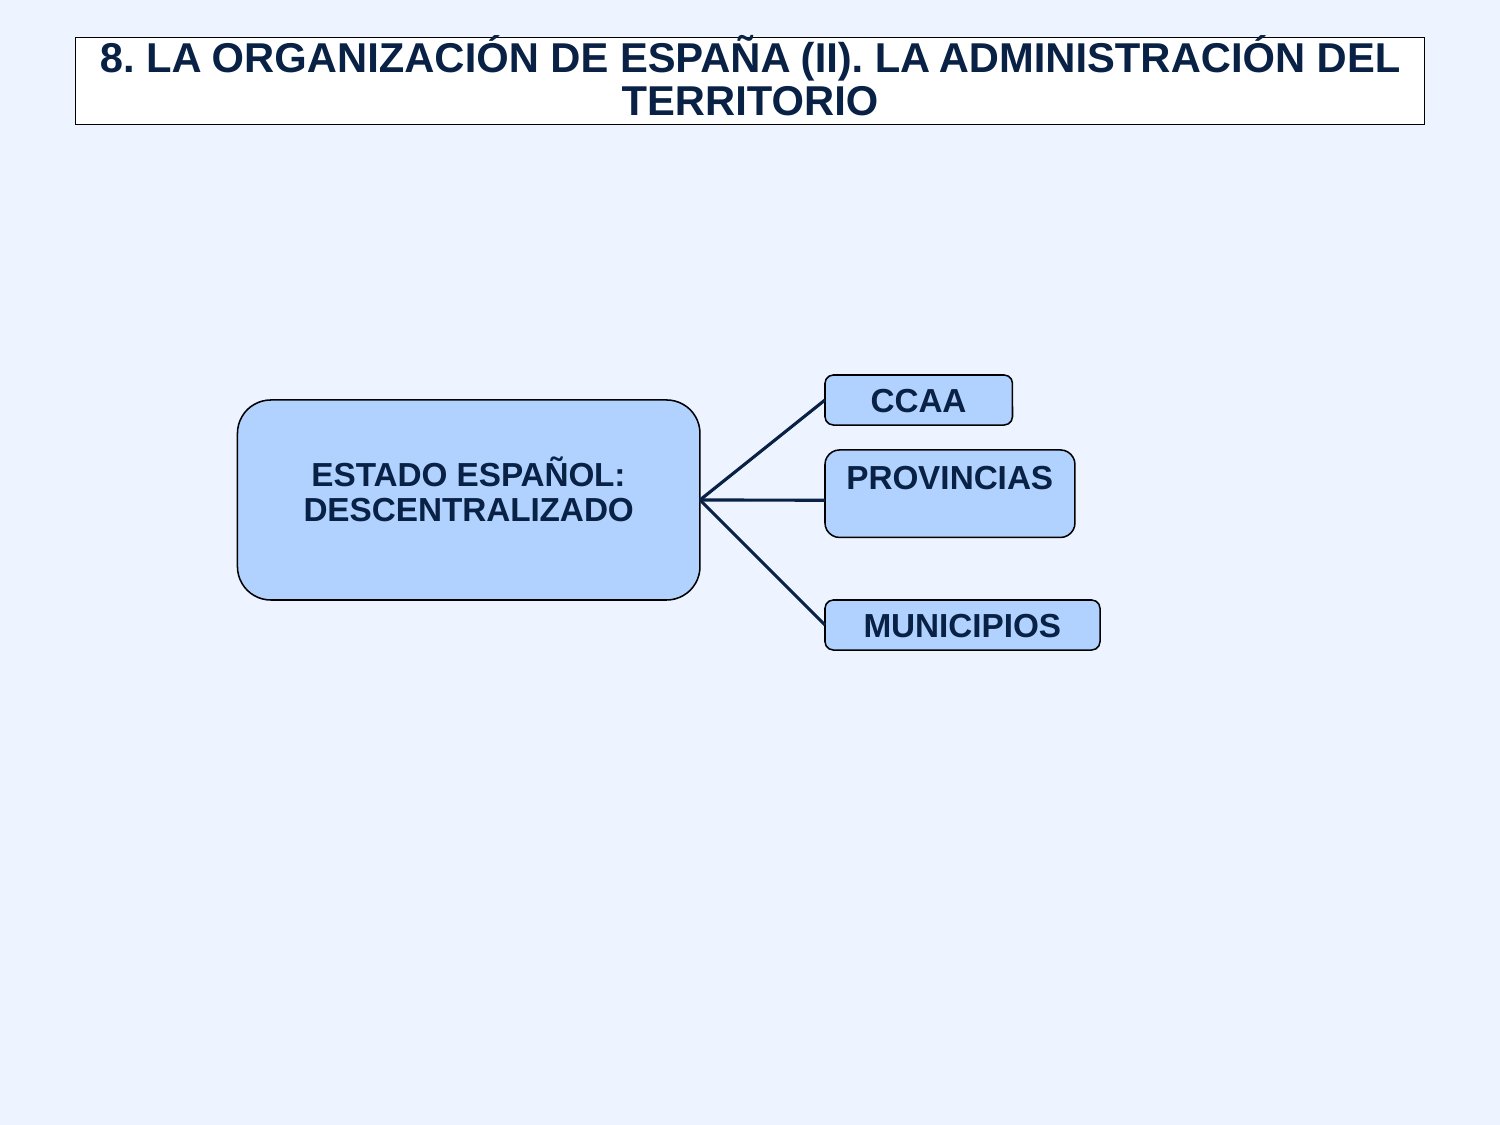

# 8. LA ORGANIZACIÓN DE ESPAÑA (II). LA ADMINISTRACIÓN DEL TERRITORIO
CCAA
ESTADO ESPAÑOL: DESCENTRALIZADO
PROVINCIAS
MUNICIPIOS